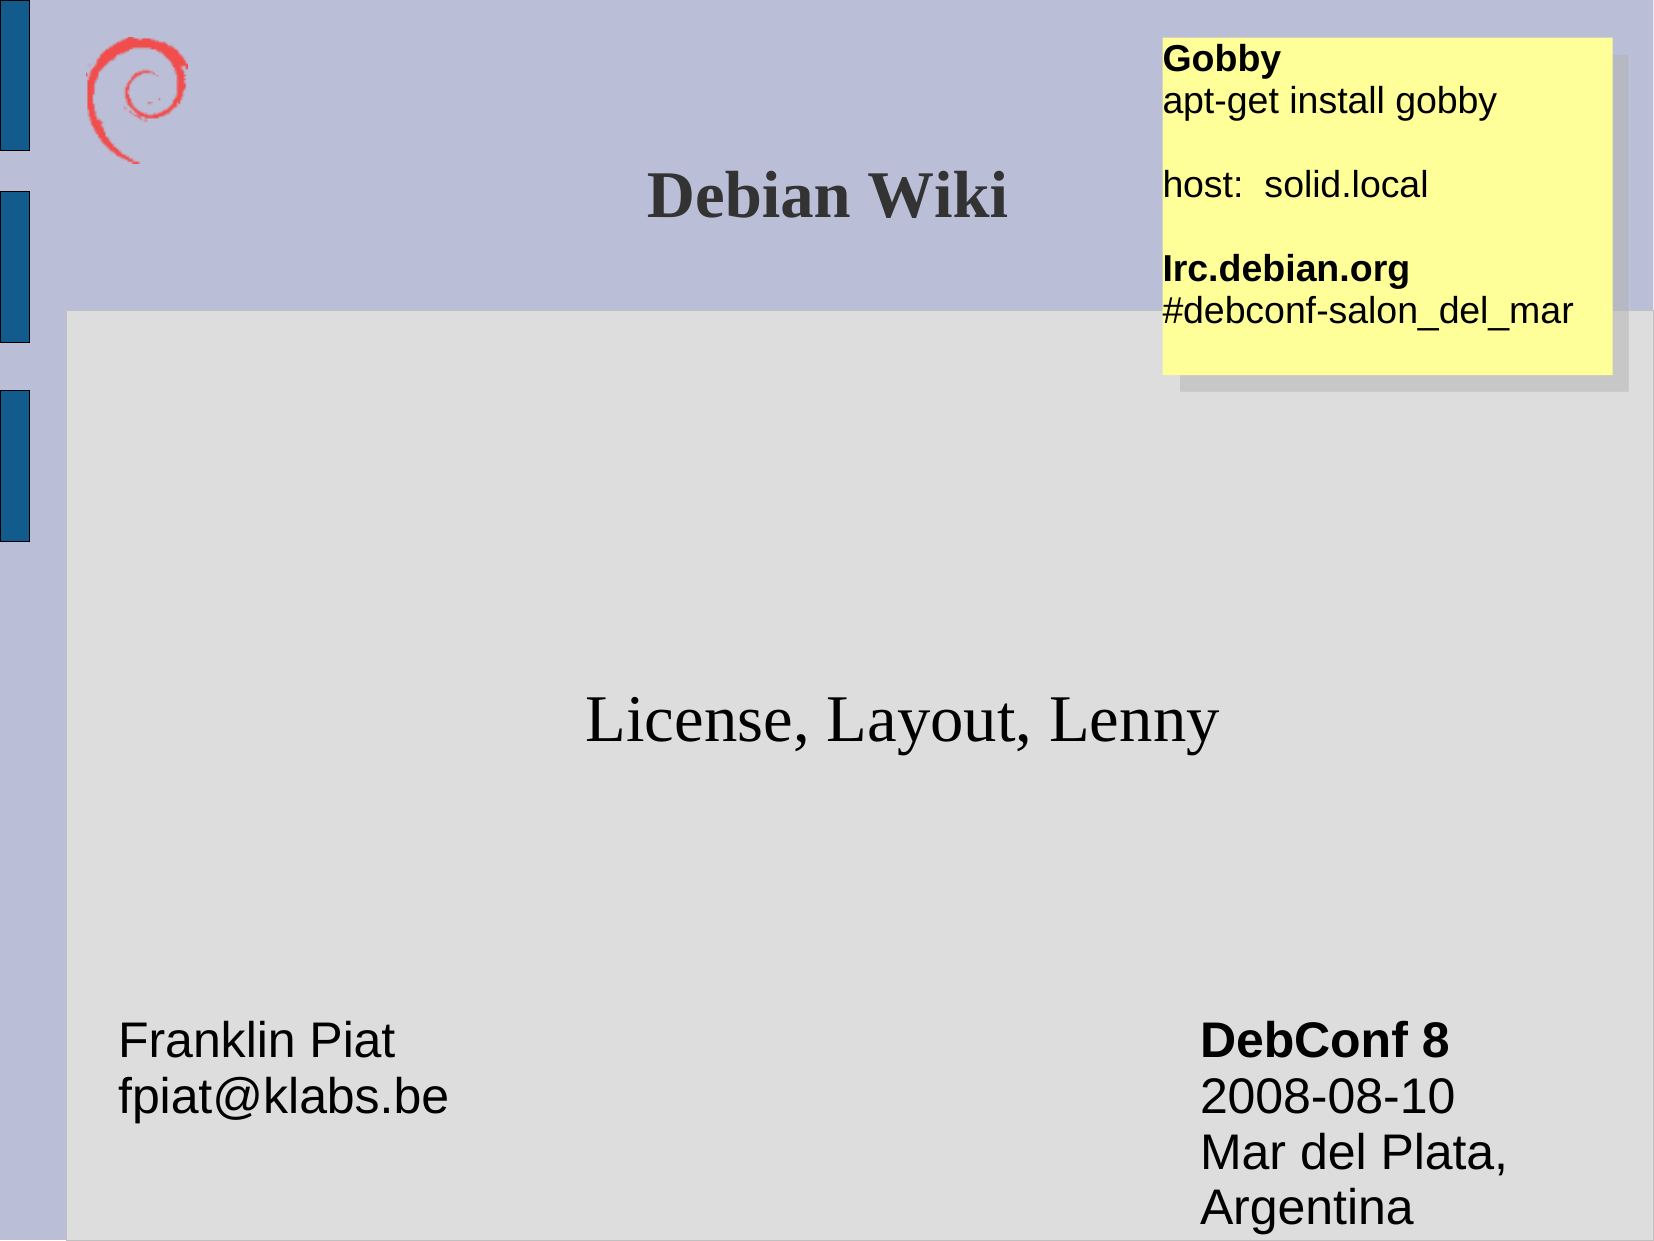

Gobby
apt-get install gobby
host: solid.local
Irc.debian.org
#debconf-salon_del_mar
# Debian Wiki
License, Layout, Lenny
Franklin Piat
fpiat@klabs.be
DebConf 8
2008-08-10
Mar del Plata,
Argentina